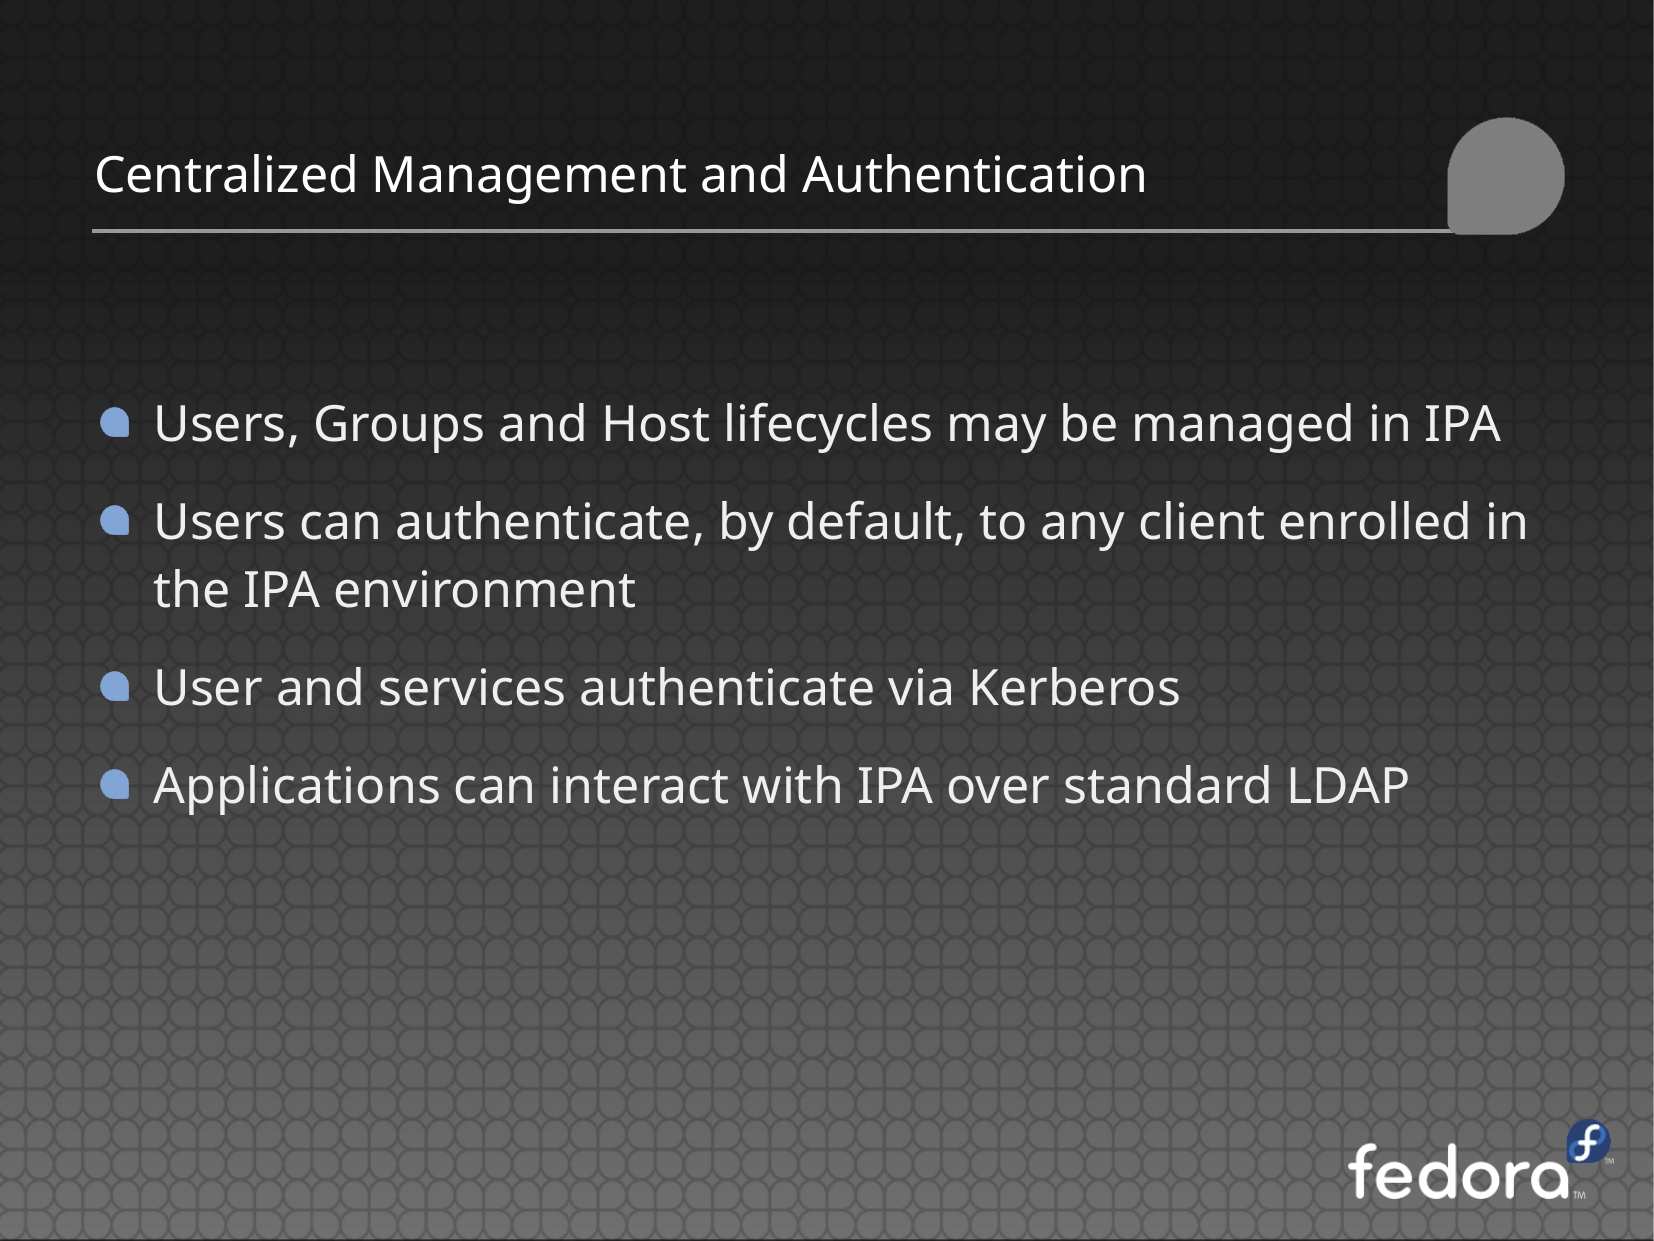

Centralized Management and Authentication
# Users, Groups and Host lifecycles may be managed in IPA
Users can authenticate, by default, to any client enrolled in the IPA environment
User and services authenticate via Kerberos
Applications can interact with IPA over standard LDAP